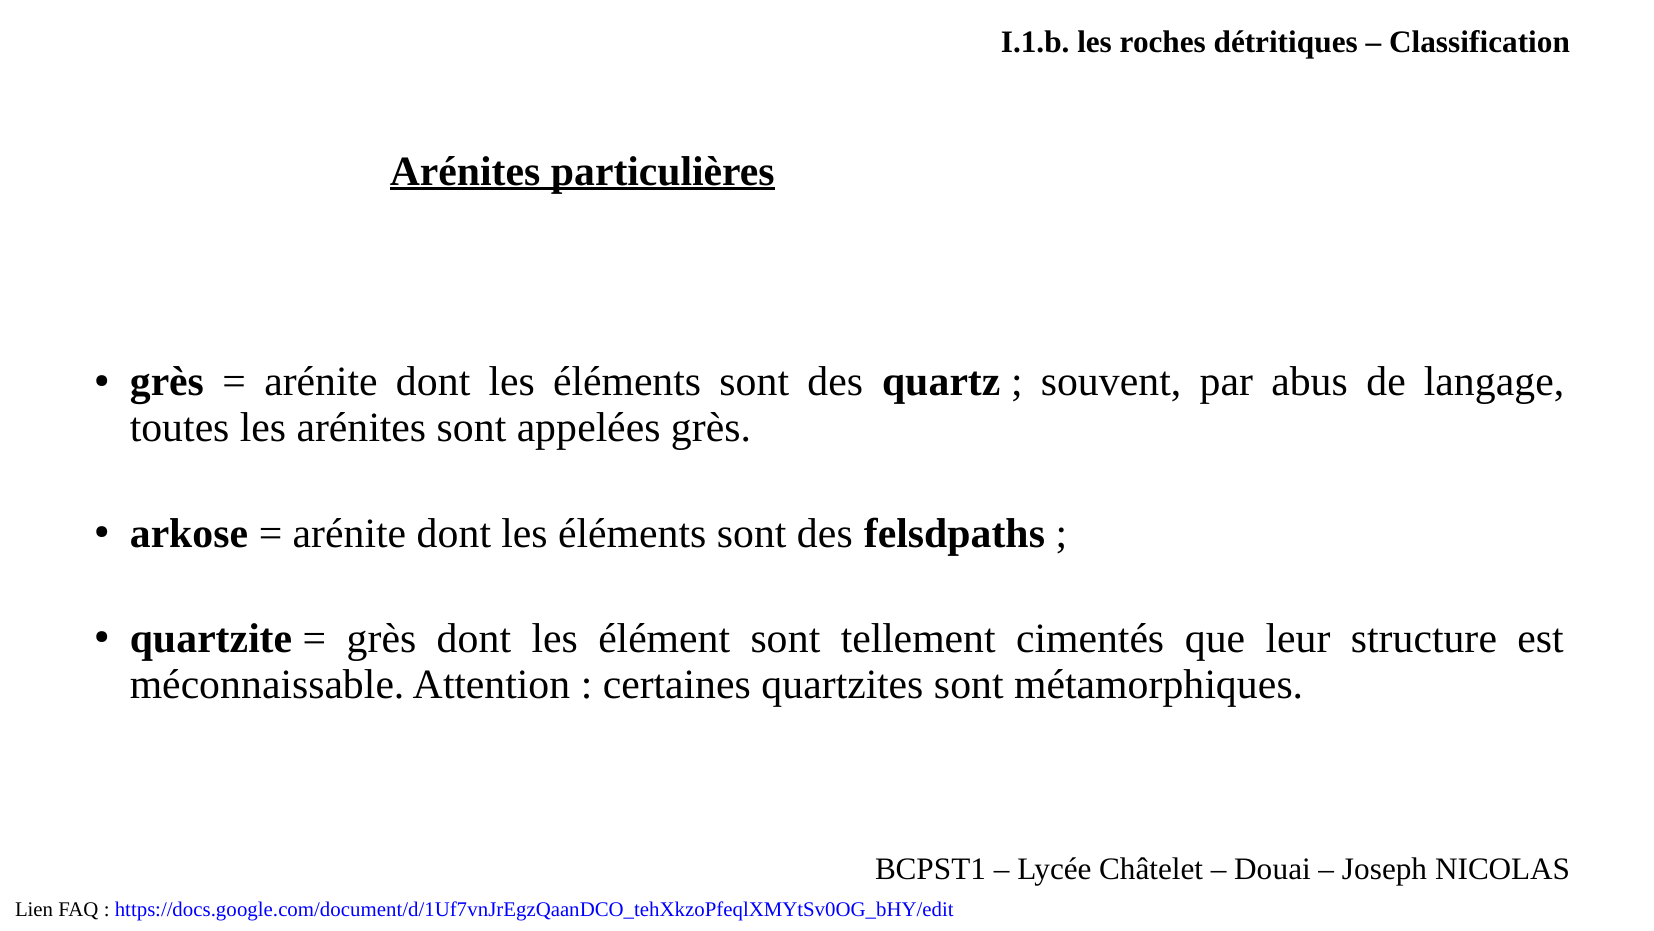

I.1.b. les roches détritiques – Classification
				Arénites particulières
grès = arénite dont les éléments sont des quartz ; souvent, par abus de langage, toutes les arénites sont appelées grès.
arkose = arénite dont les éléments sont des felsdpaths ;
quartzite = grès dont les élément sont tellement cimentés que leur structure est méconnaissable. Attention : certaines quartzites sont métamorphiques.
BCPST1 – Lycée Châtelet – Douai – Joseph NICOLAS
Lien FAQ : https://docs.google.com/document/d/1Uf7vnJrEgzQaanDCO_tehXkzoPfeqlXMYtSv0OG_bHY/edit